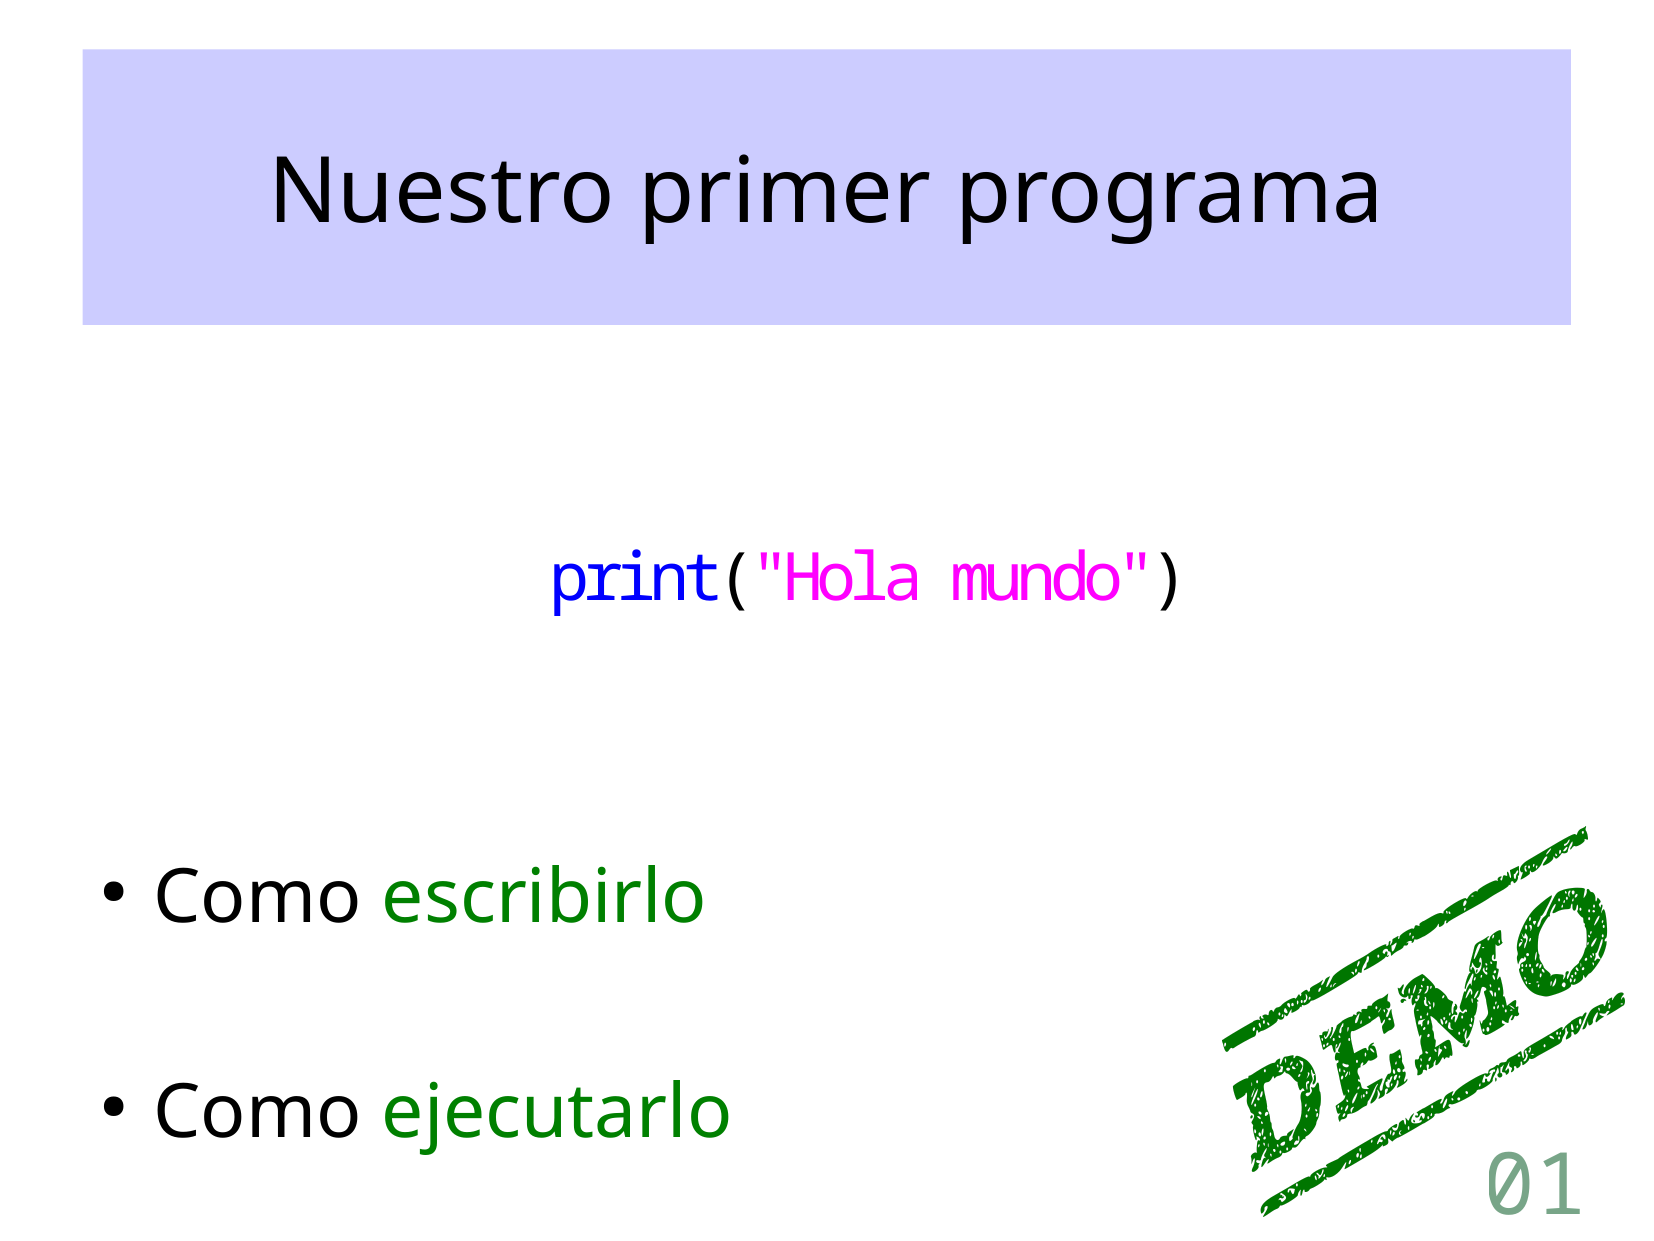

# Nuestro primer programa
Como escribirlo
Como ejecutarlo
01